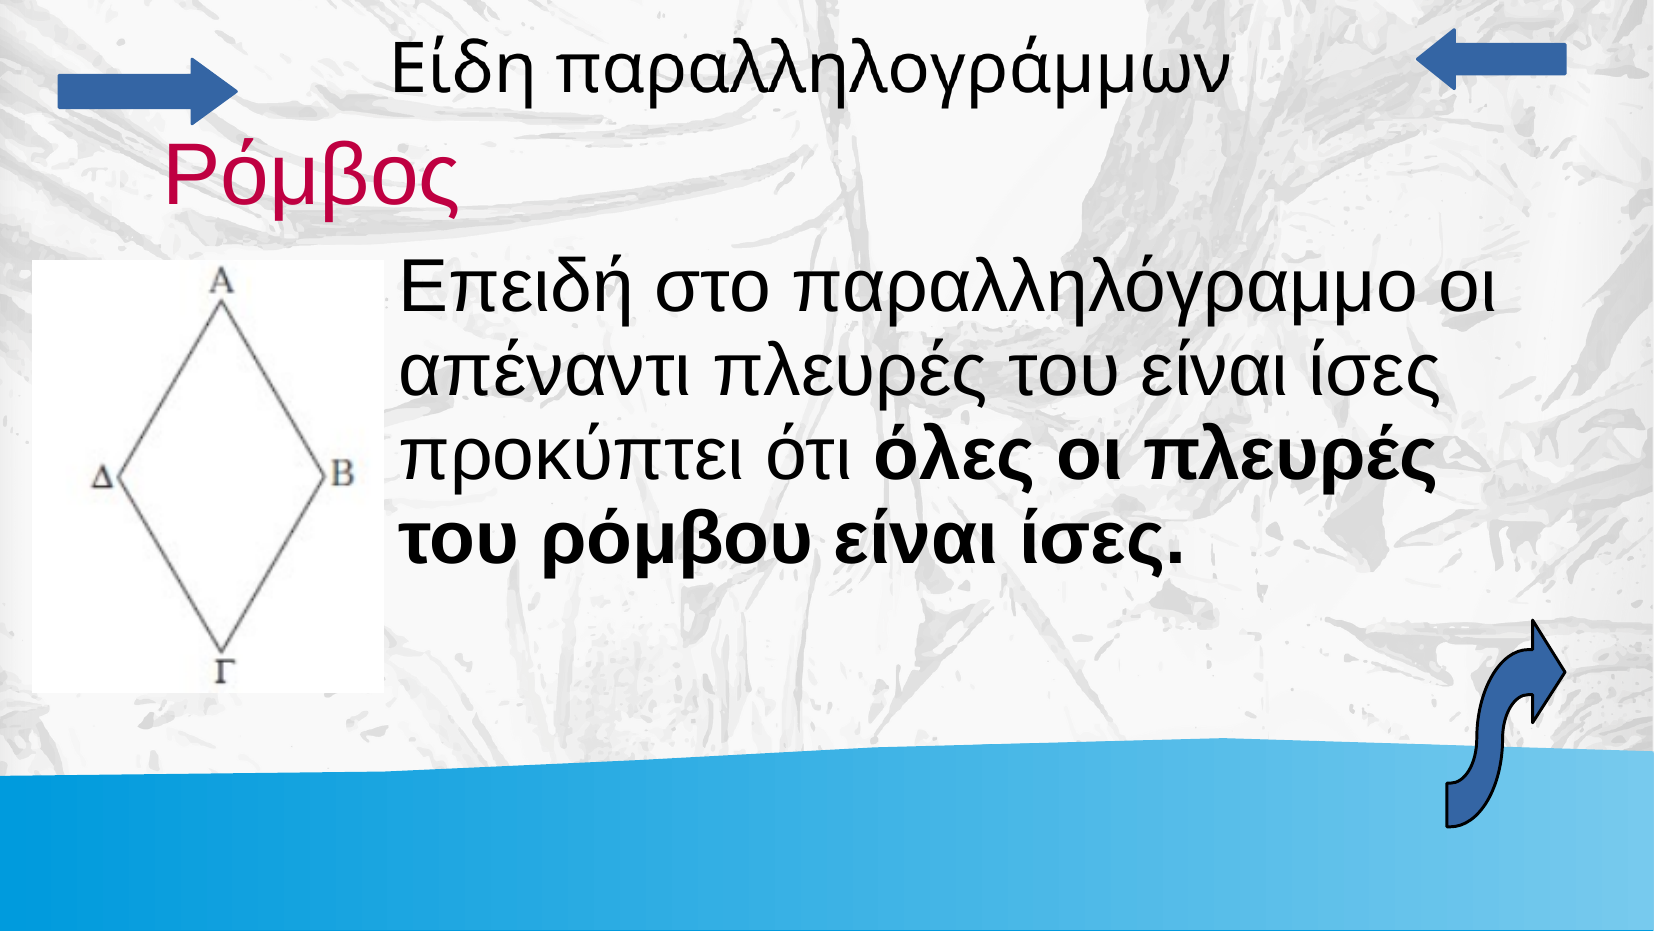

Ρόμβος
Επειδή στο παραλληλόγραμμο οι απέναντι πλευρές του είναι ίσες προκύπτει ότι όλες οι πλευρές του ρόμβου είναι ίσες.